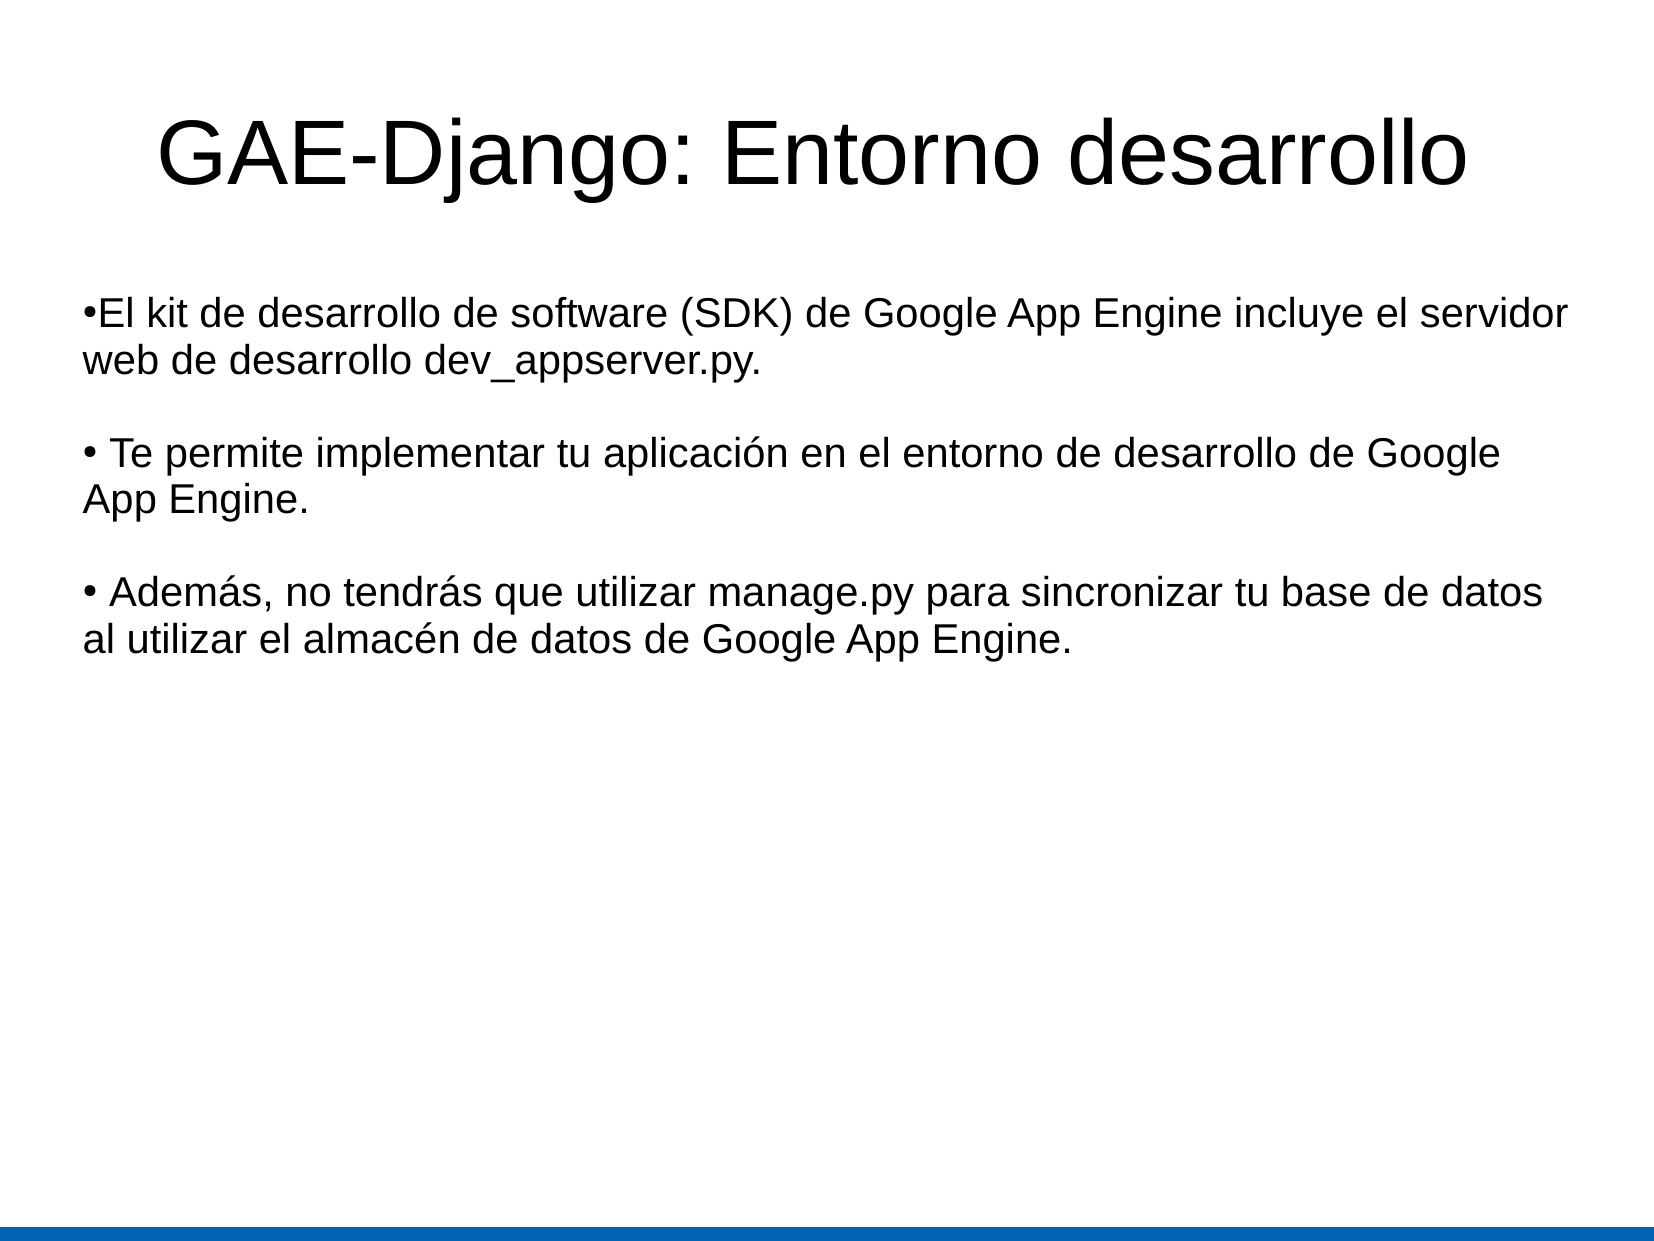

# GAE-Django: Entorno desarrollo
El kit de desarrollo de software (SDK) de Google App Engine incluye el servidor web de desarrollo dev_appserver.py.
 Te permite implementar tu aplicación en el entorno de desarrollo de Google App Engine.
 Además, no tendrás que utilizar manage.py para sincronizar tu base de datos al utilizar el almacén de datos de Google App Engine.